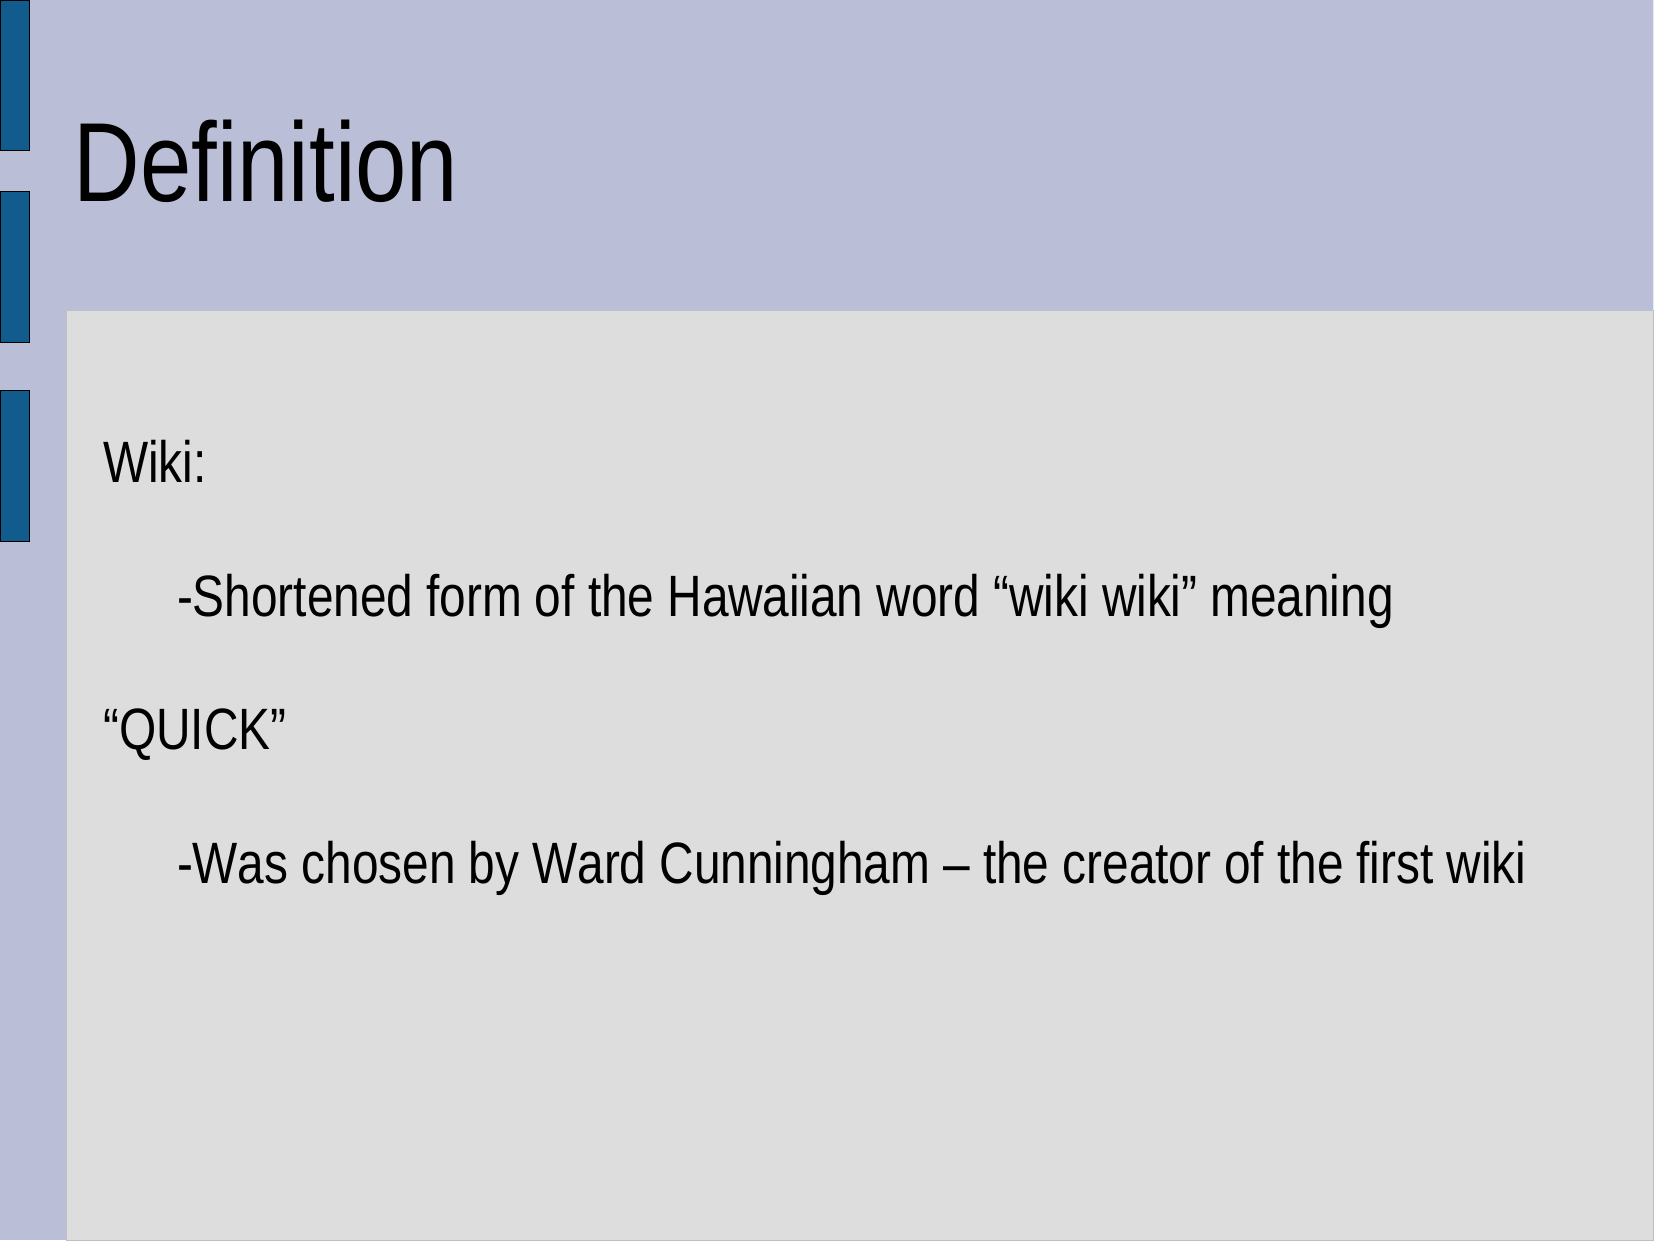

Definition
Wiki:
	-Shortened form of the Hawaiian word “wiki wiki” meaning “QUICK”
	-Was chosen by Ward Cunningham – the creator of the first wiki